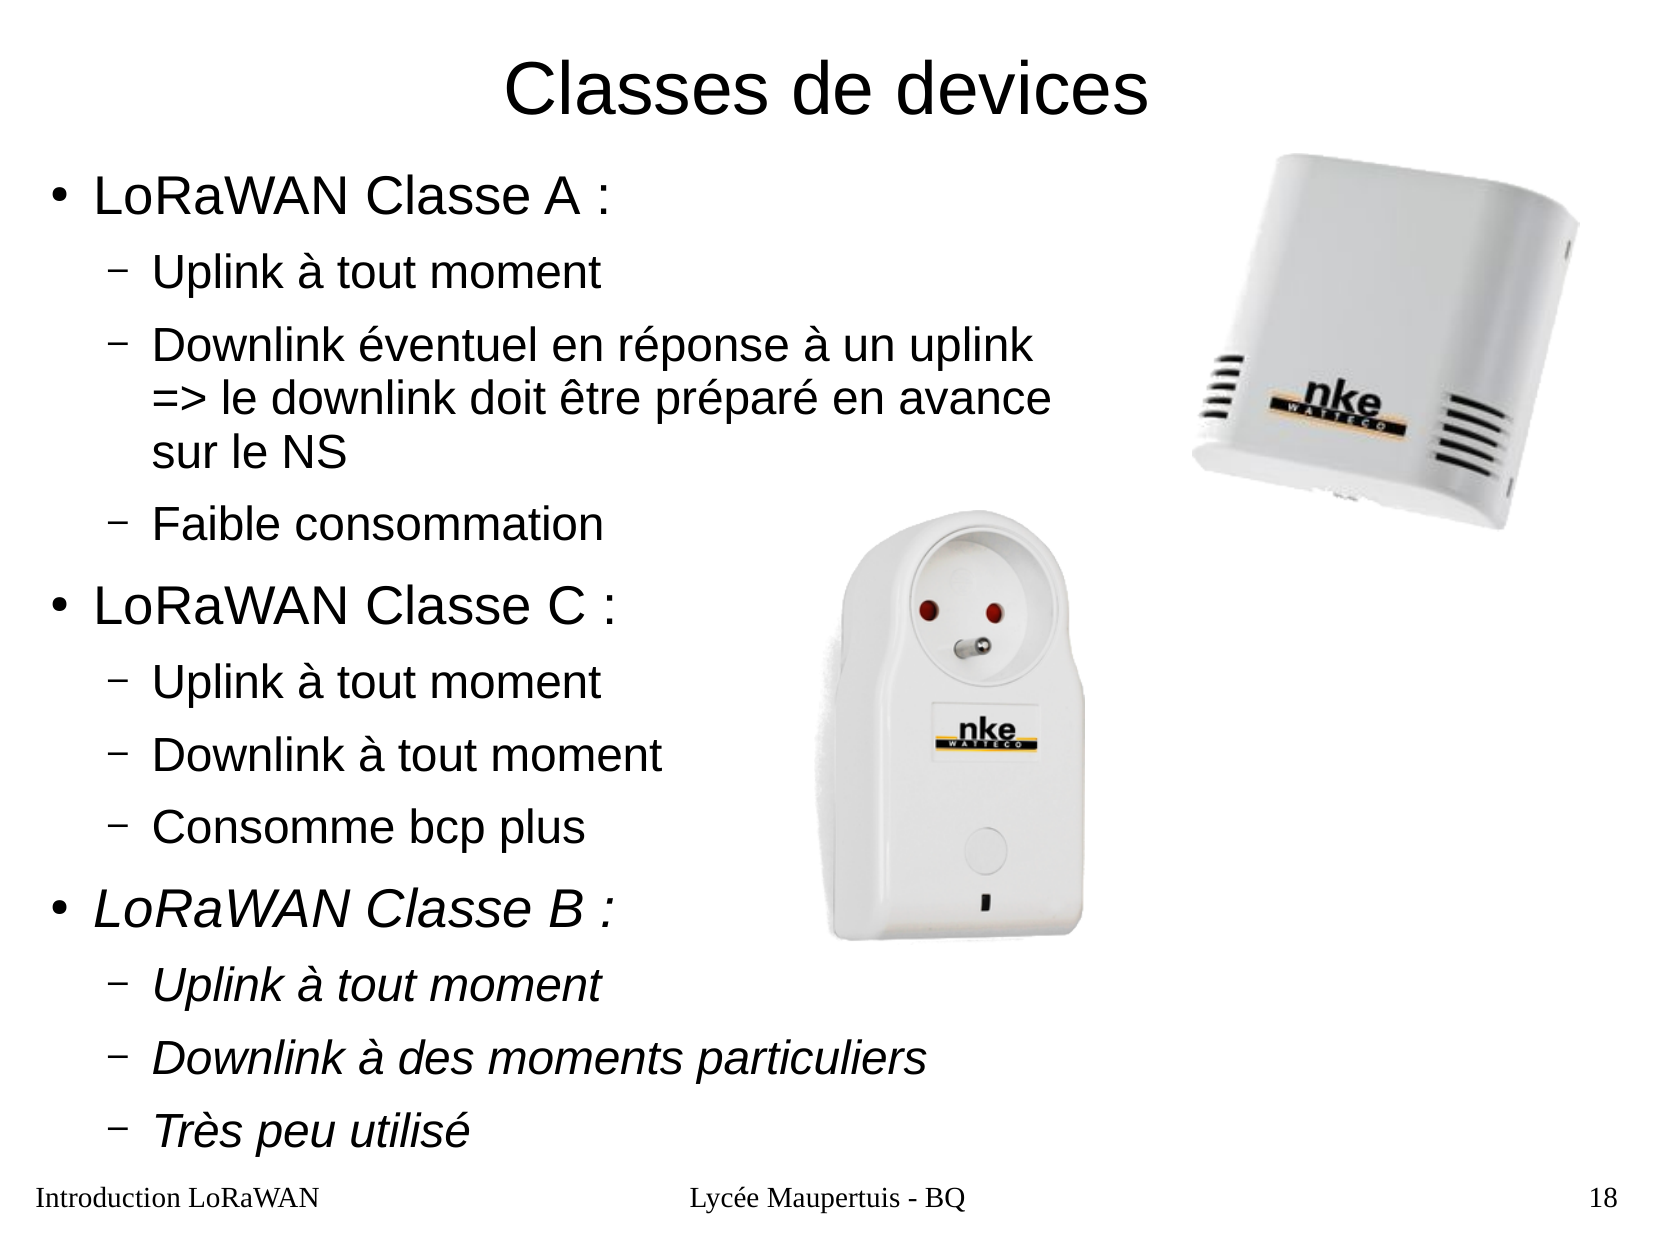

# Classes de devices
LoRaWAN Classe A :
Uplink à tout moment
Downlink éventuel en réponse à un uplink
=> le downlink doit être préparé en avance
sur le NS
Faible consommation
LoRaWAN Classe C :
Uplink à tout moment
Downlink à tout moment
Consomme bcp plus
LoRaWAN Classe B :
Uplink à tout moment
Downlink à des moments particuliers
Très peu utilisé
Introduction LoRaWAN
Lycée Maupertuis - BQ
18